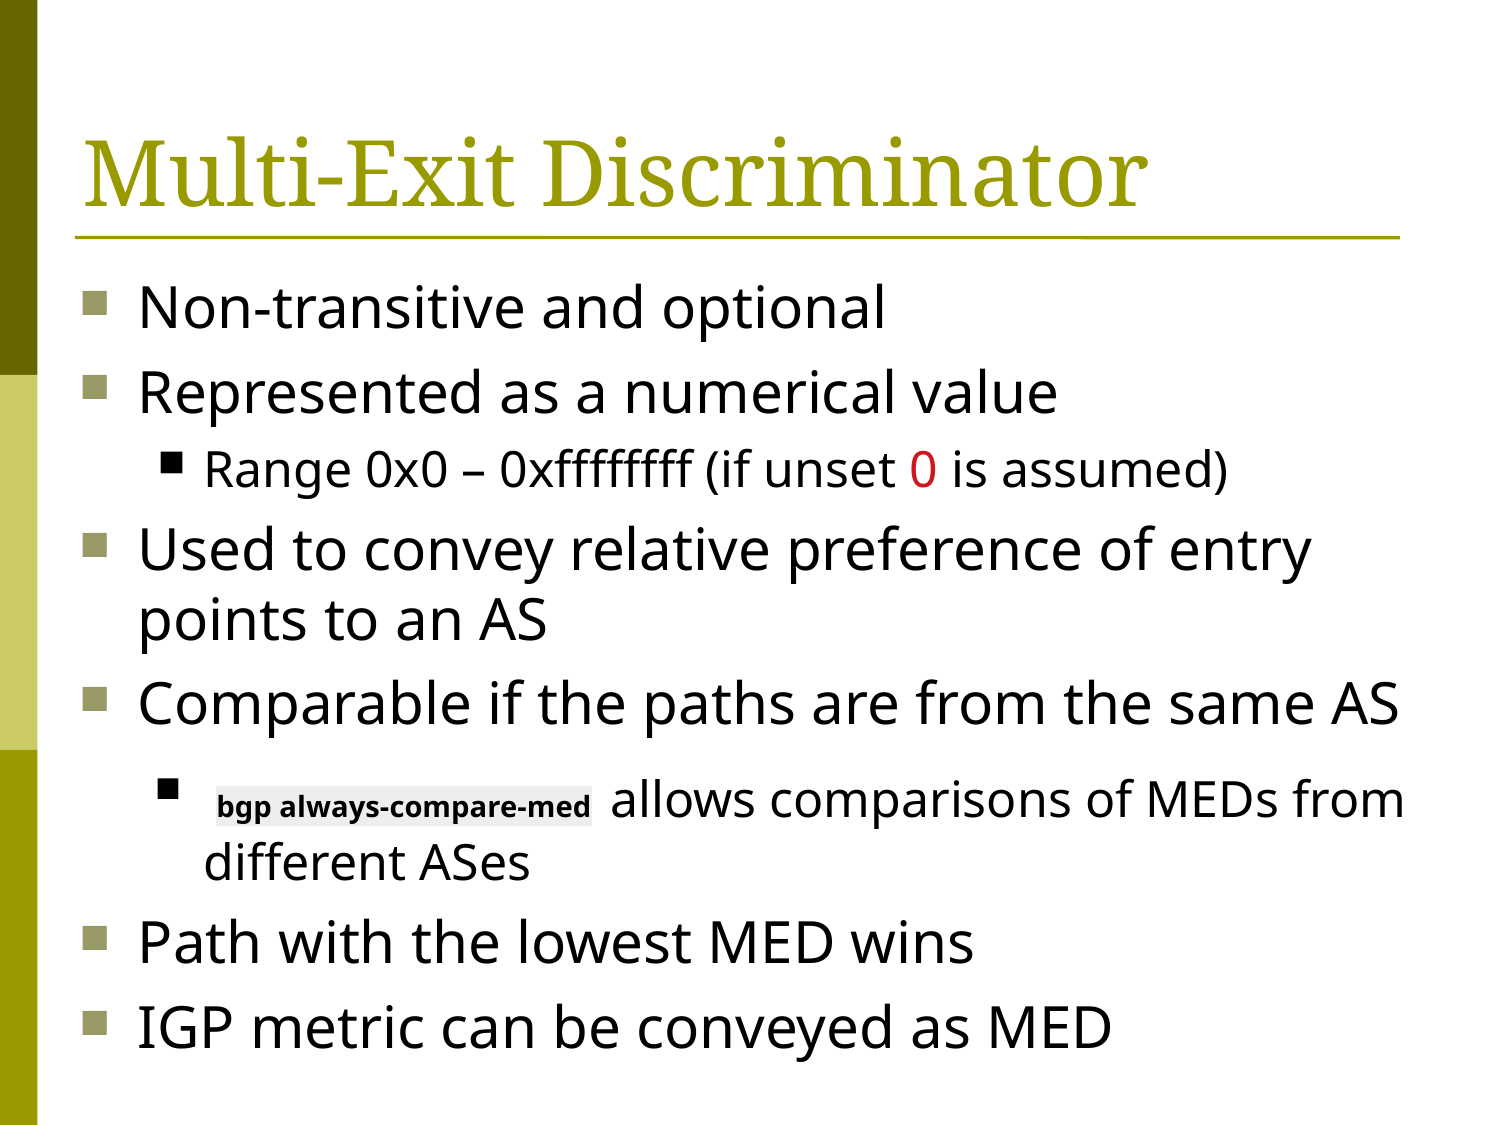

# Multi-Exit Discriminator
Non-transitive and optional
Represented as a numerical value
Range 0x0 – 0xffffffff (if unset 0 is assumed)
Used to convey relative preference of entry points to an AS
Comparable if the paths are from the same AS
 bgp always-compare-med allows comparisons of MEDs from different ASes
Path with the lowest MED wins
IGP metric can be conveyed as MED